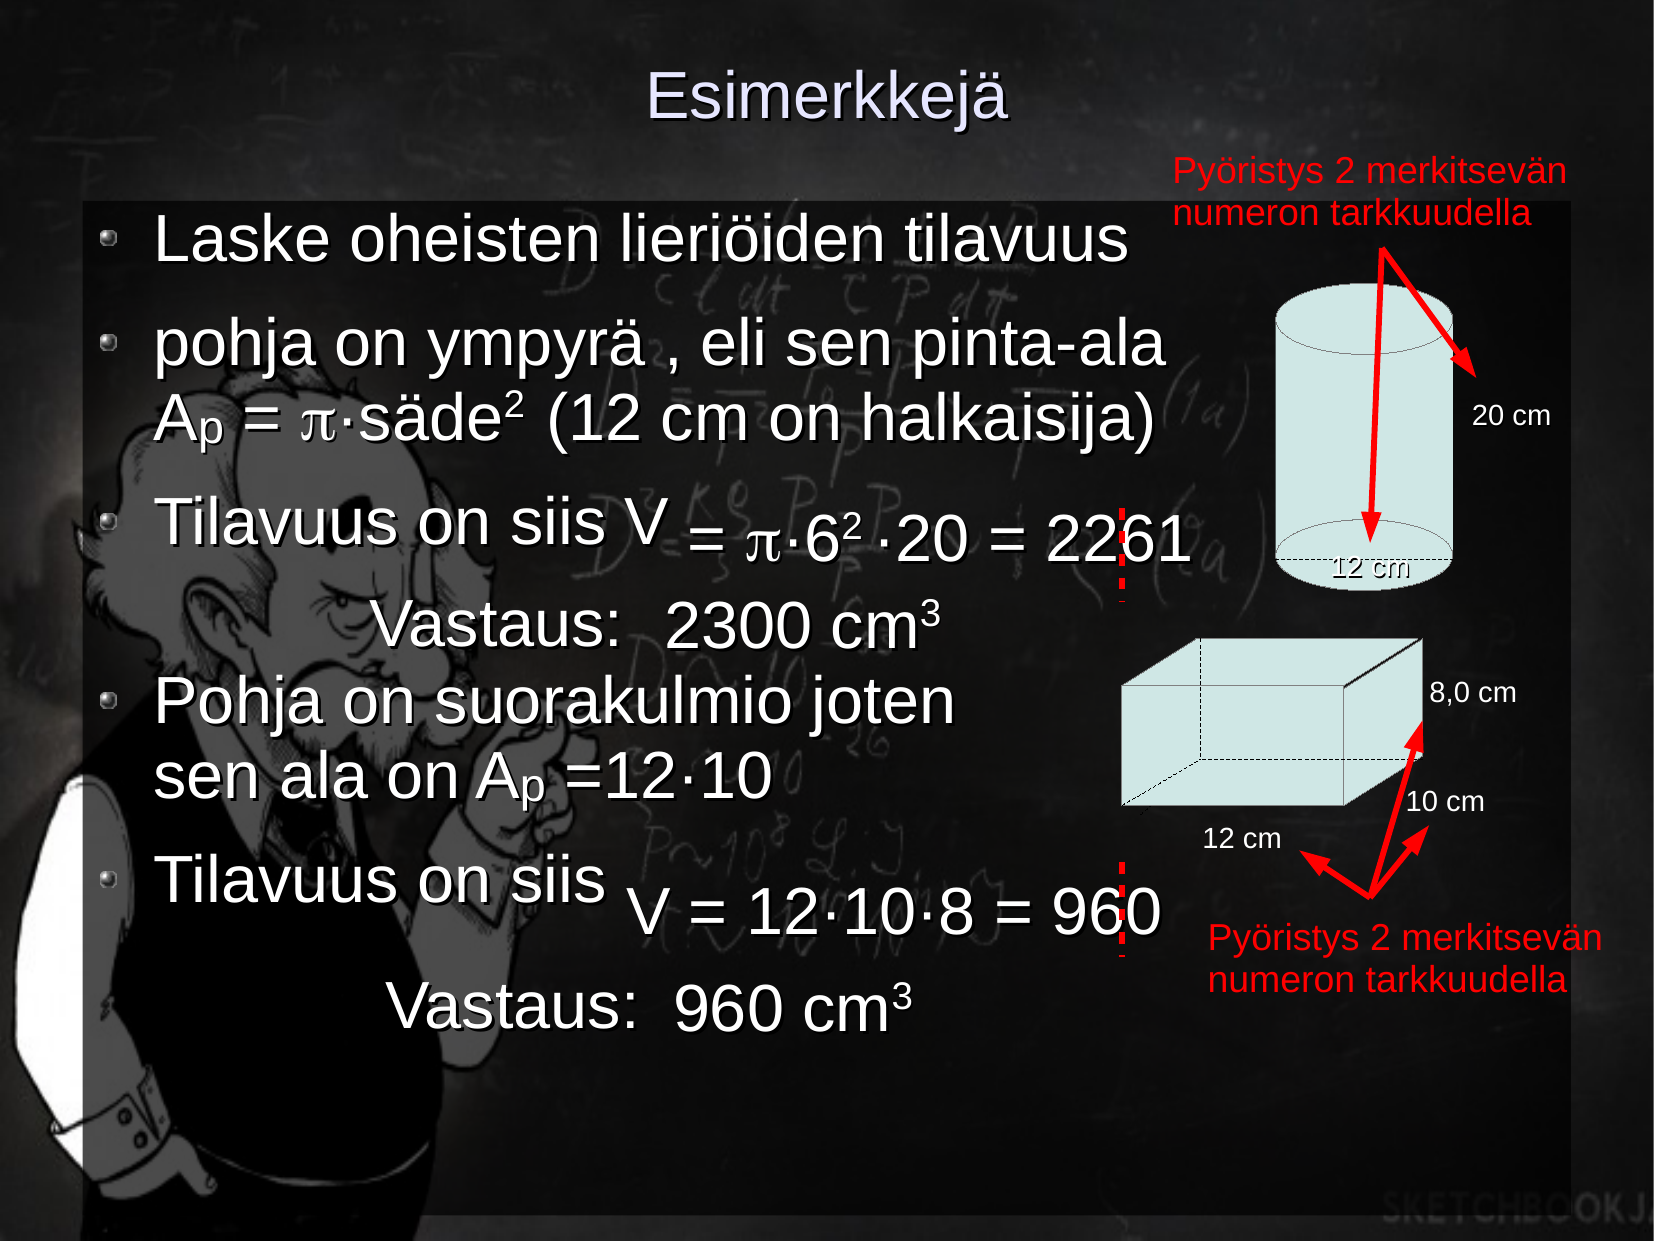

# Esimerkkejä
Pyöristys 2 merkitsevän numeron tarkkuudella
Laske oheisten lieriöiden tilavuus
pohja on ympyrä , eli sen pinta-ala
Ap = p·säde2 (12 cm on halkaisija)
Tilavuus on siis V
Pohja on suorakulmio joten
sen ala on Ap =12·10
Tilavuus on siis
20 cm
12 cm
= p·62 ·20 = 2261
Vastaus:
2300 cm3
8,0 cm
10 cm
12 cm
V = 12·10·8 = 960
Pyöristys 2 merkitsevän numeron tarkkuudella
Vastaus:
960 cm3